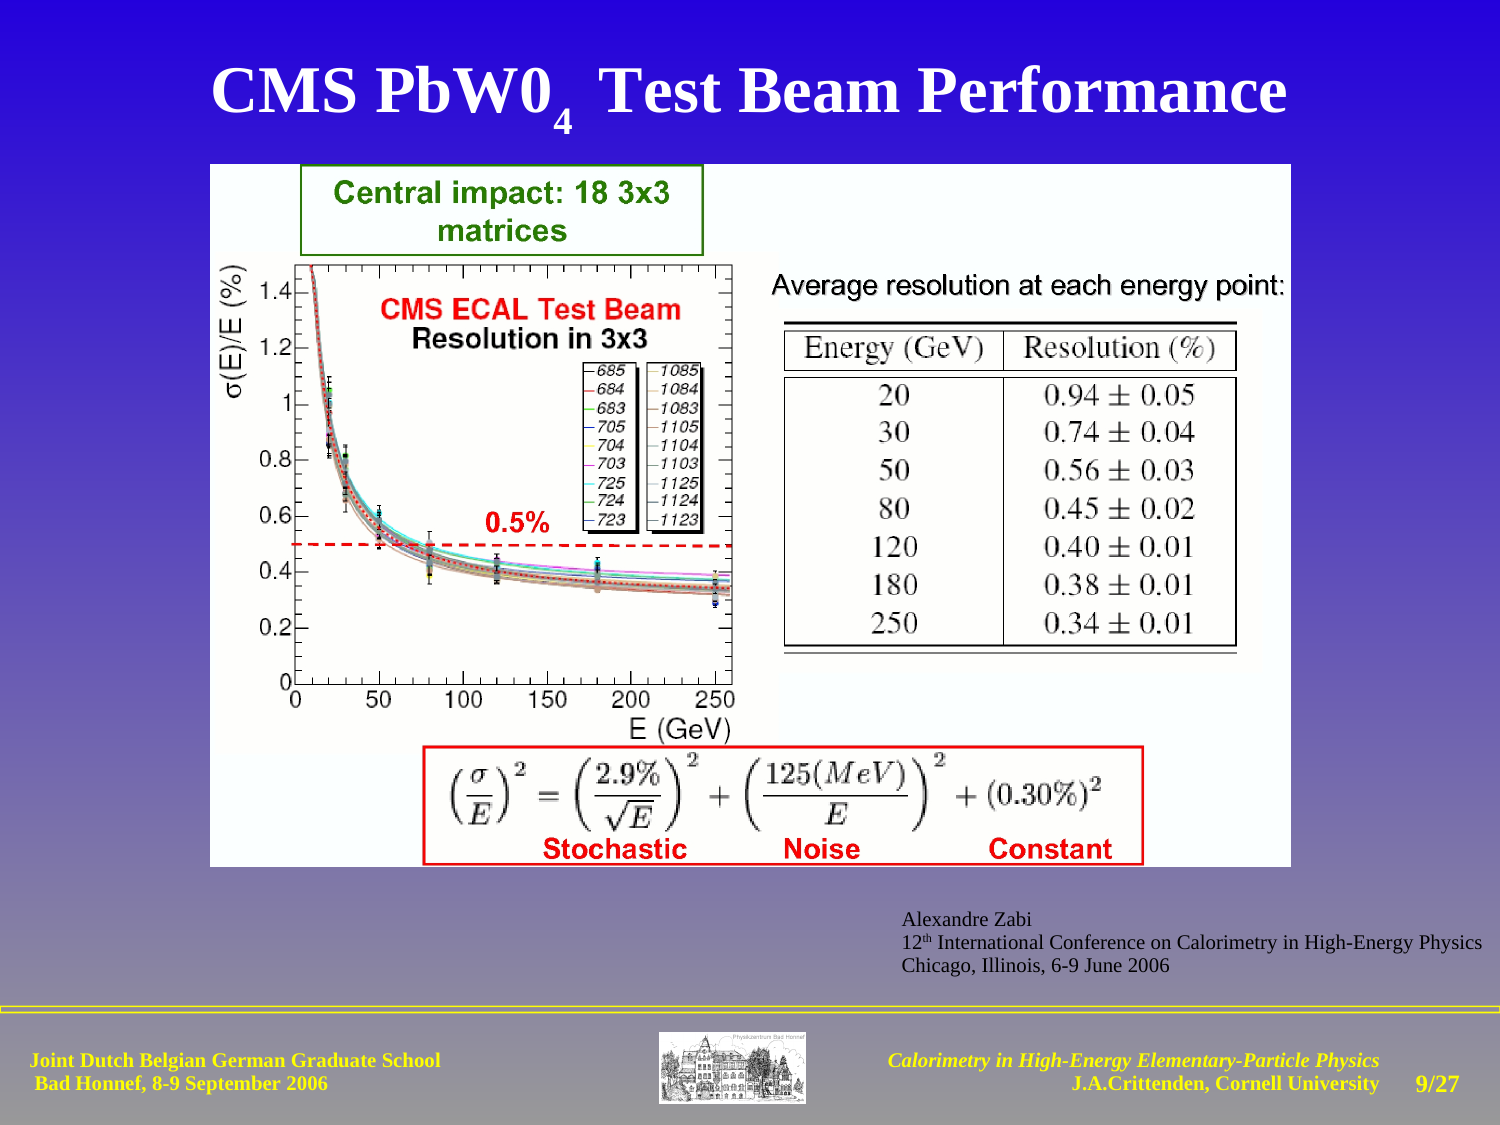

# CMS PbW04 Test Beam Performance
Alexandre Zabi
12th International Conference on Calorimetry in High-Energy Physics
Chicago, Illinois, 6-9 June 2006